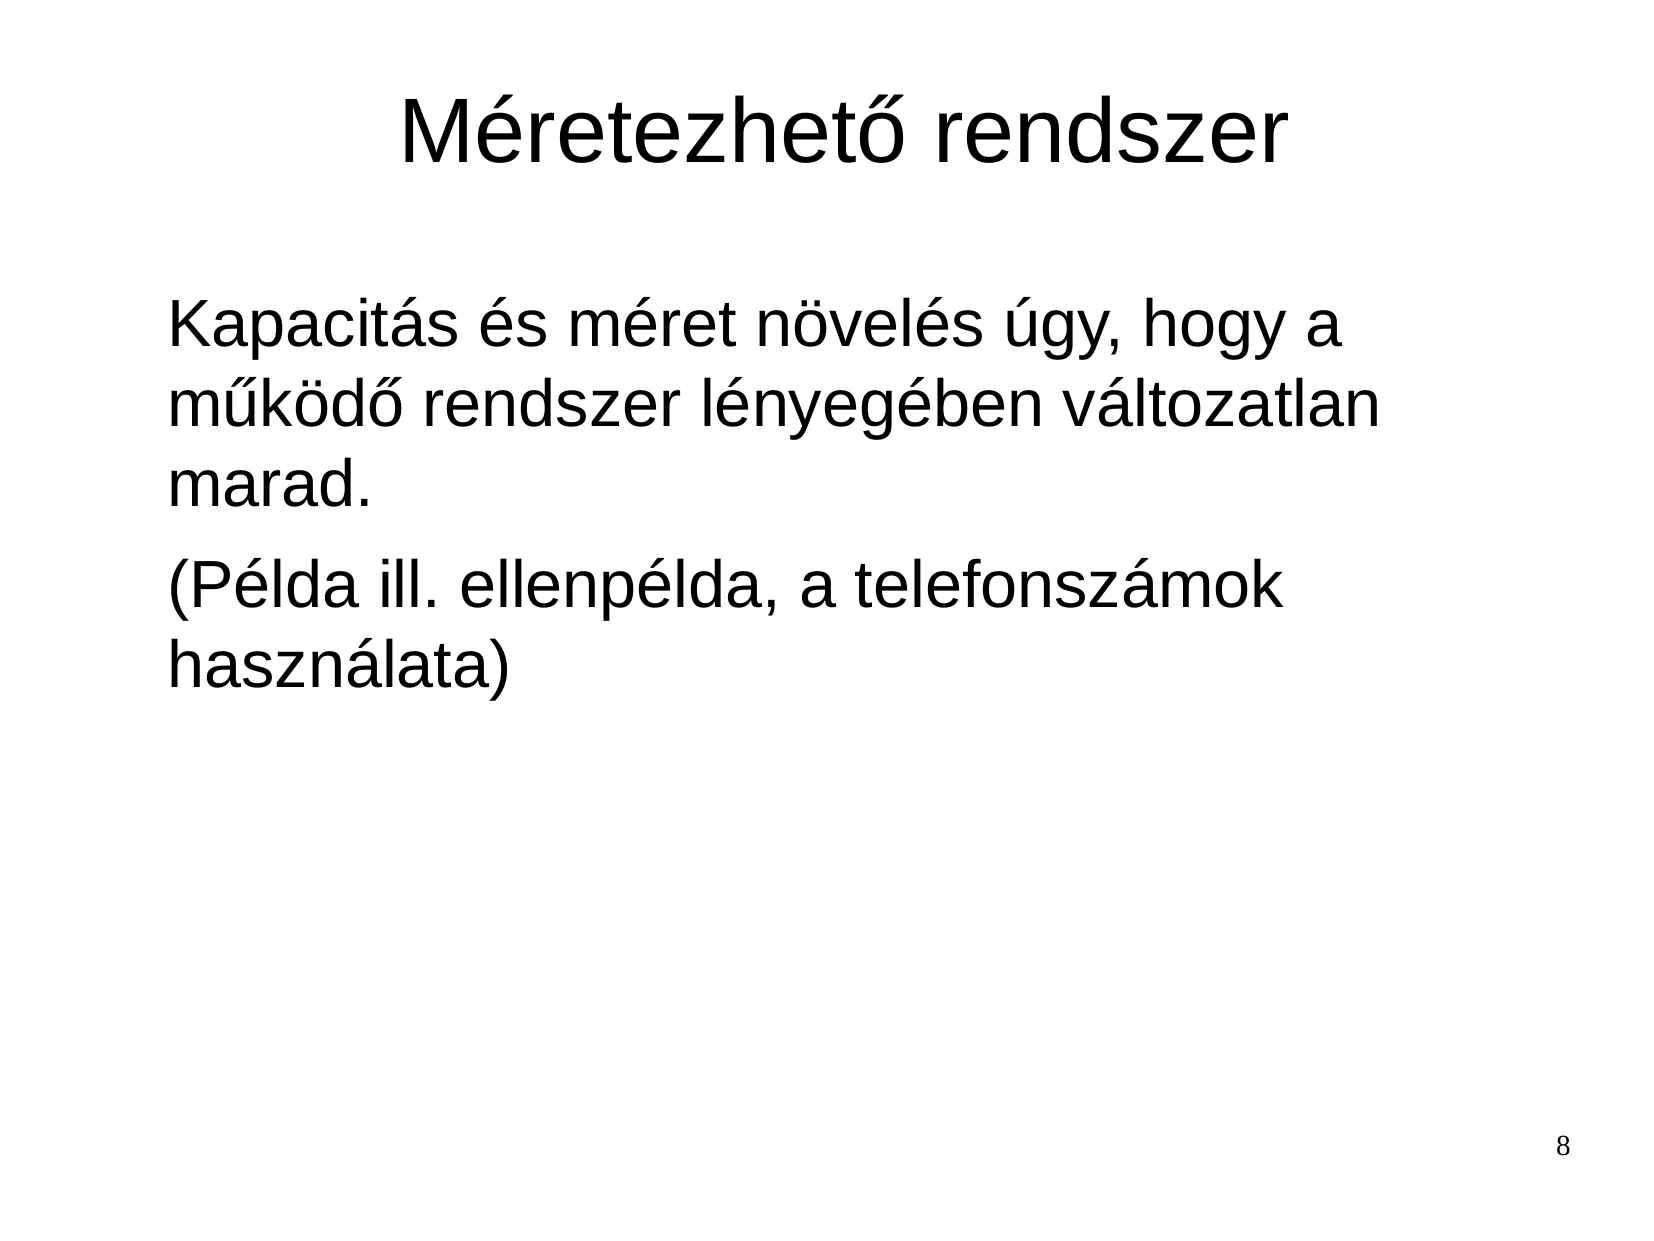

# Méretezhető rendszer
Kapacitás és méret növelés úgy, hogy a működő rendszer lényegében változatlan marad.
(Példa ill. ellenpélda, a telefonszámok használata)
8